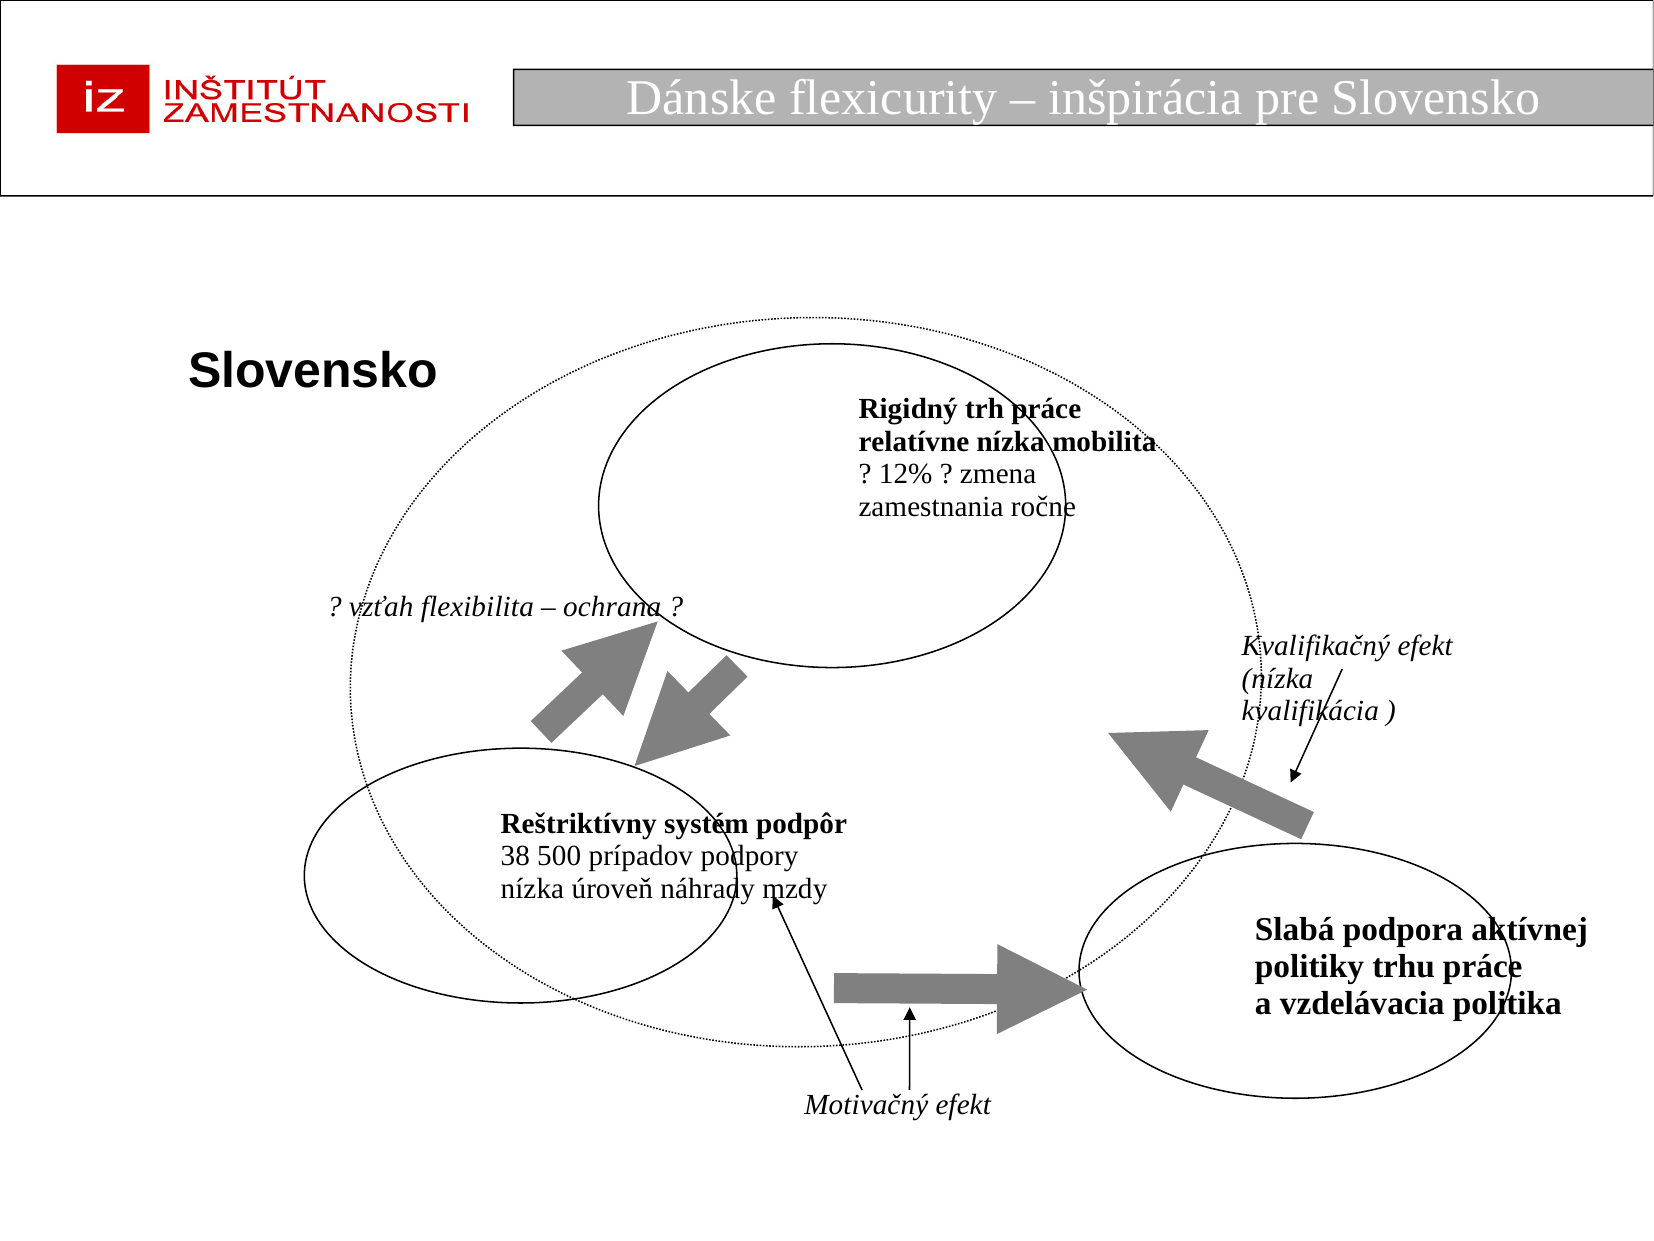

Dánske flexicurity – inšpirácia pre Slovensko
Slovensko
Rigidný trh práce
relatívne nízka mobilita
? 12% ? zmena
zamestnania ročne
? vzťah flexibilita – ochrana ?
Kvalifikačný efekt
(nízka kvalifikácia )
Reštriktívny systém podpôr
38 500 prípadov podpory
nízka úroveň náhrady mzdy
Slabá podpora aktívnej
politiky trhu práce
a vzdelávacia politika
Motivačný efekt
#